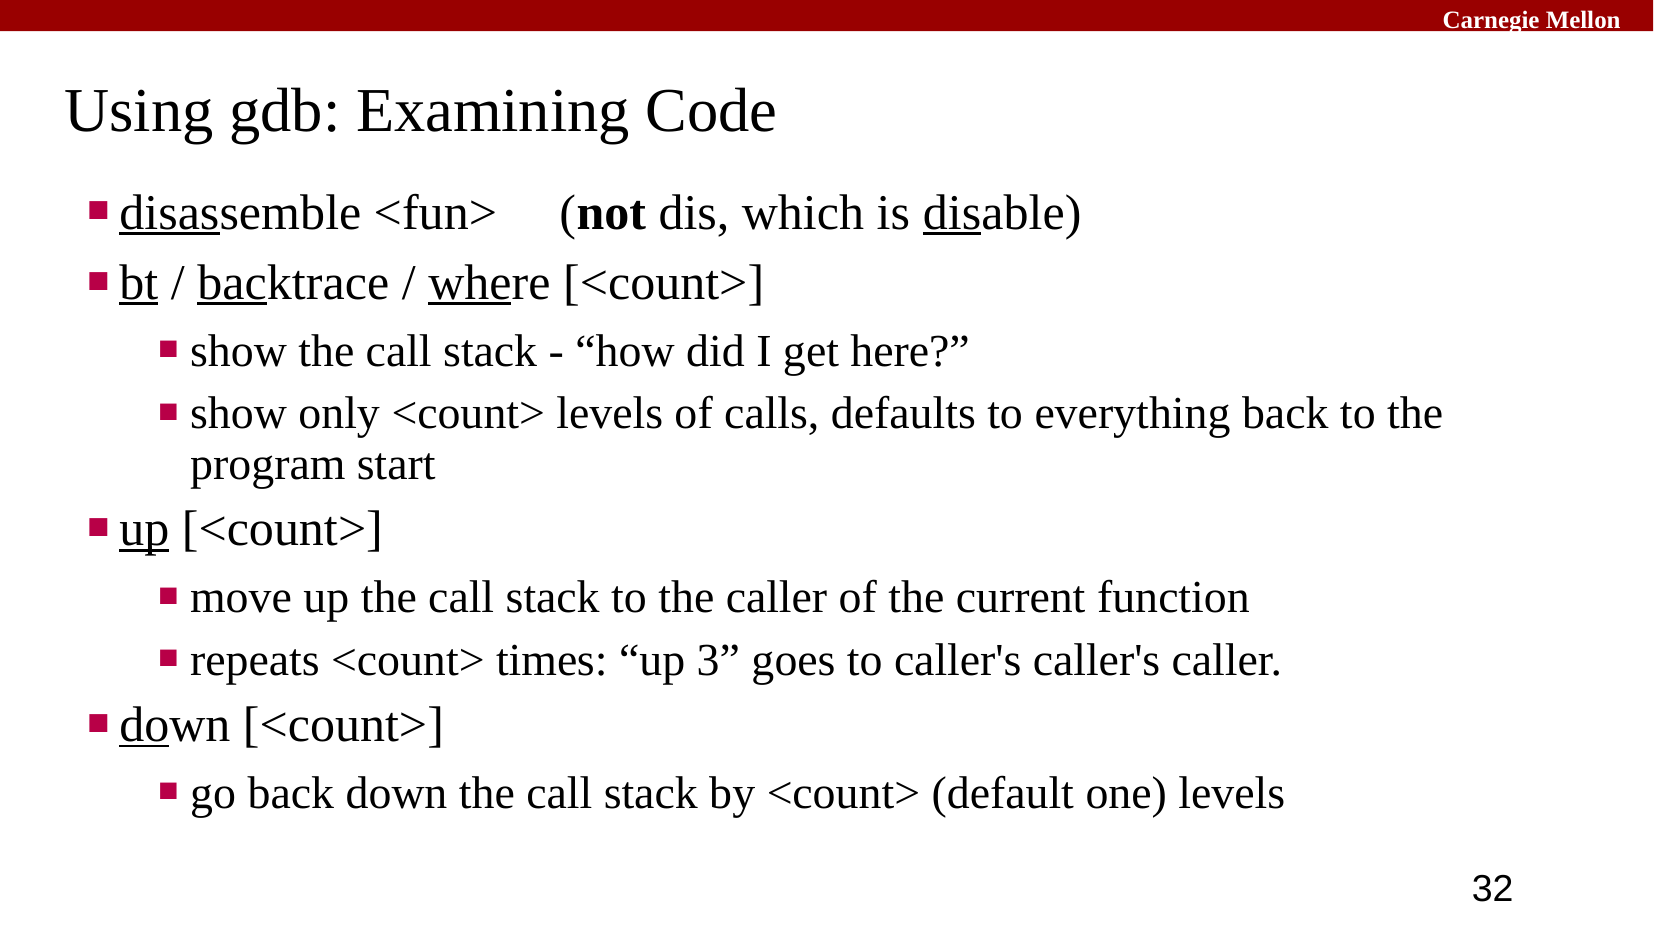

# Using gdb: Examining Code
disassemble <fun> (not dis, which is disable)
bt / backtrace / where [<count>]
show the call stack - “how did I get here?”
show only <count> levels of calls, defaults to everything back to the program start
up [<count>]
move up the call stack to the caller of the current function
repeats <count> times: “up 3” goes to caller's caller's caller.
down [<count>]
go back down the call stack by <count> (default one) levels